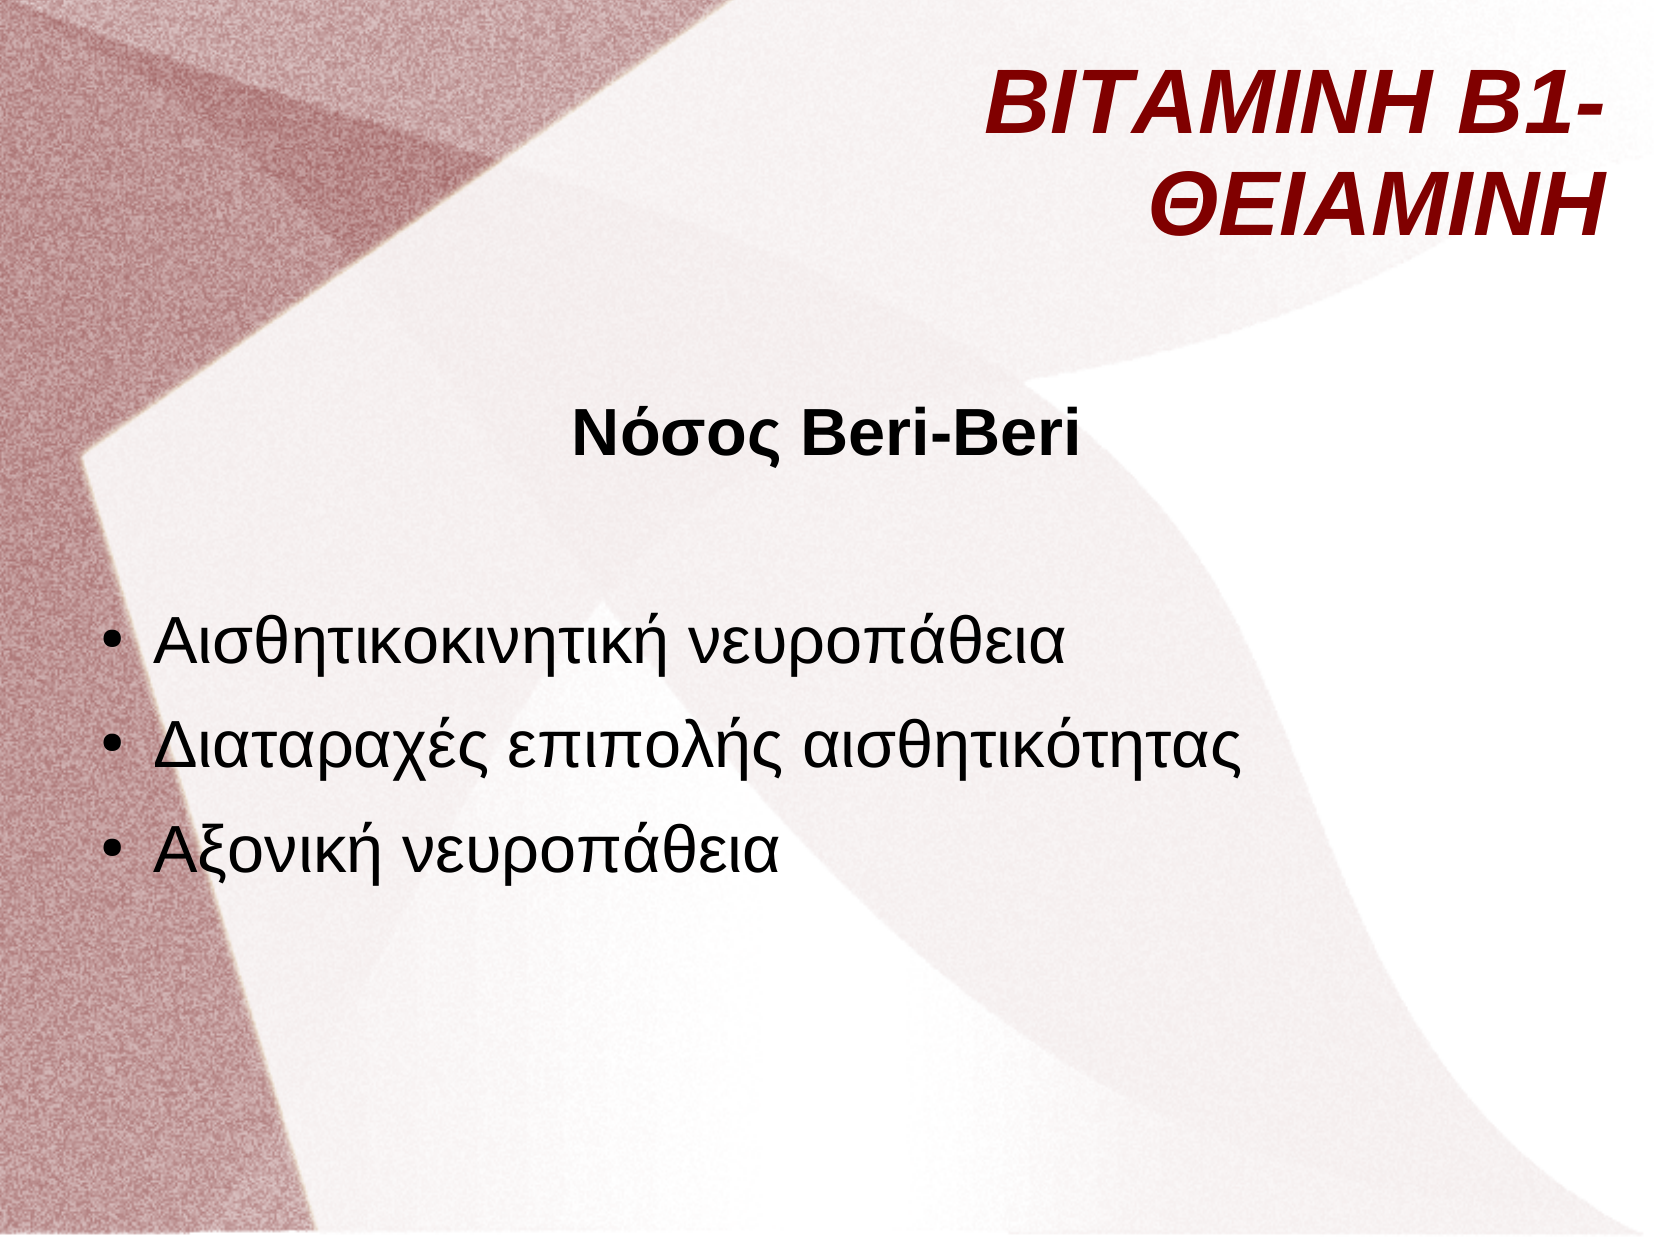

# ΒΙΤΑΜΙΝΗ Β1-ΘΕΙΑΜΙΝΗ
Νόσος Beri-Beri
Αισθητικοκινητική νευροπάθεια
Διαταραχές επιπολής αισθητικότητας
Αξονική νευροπάθεια